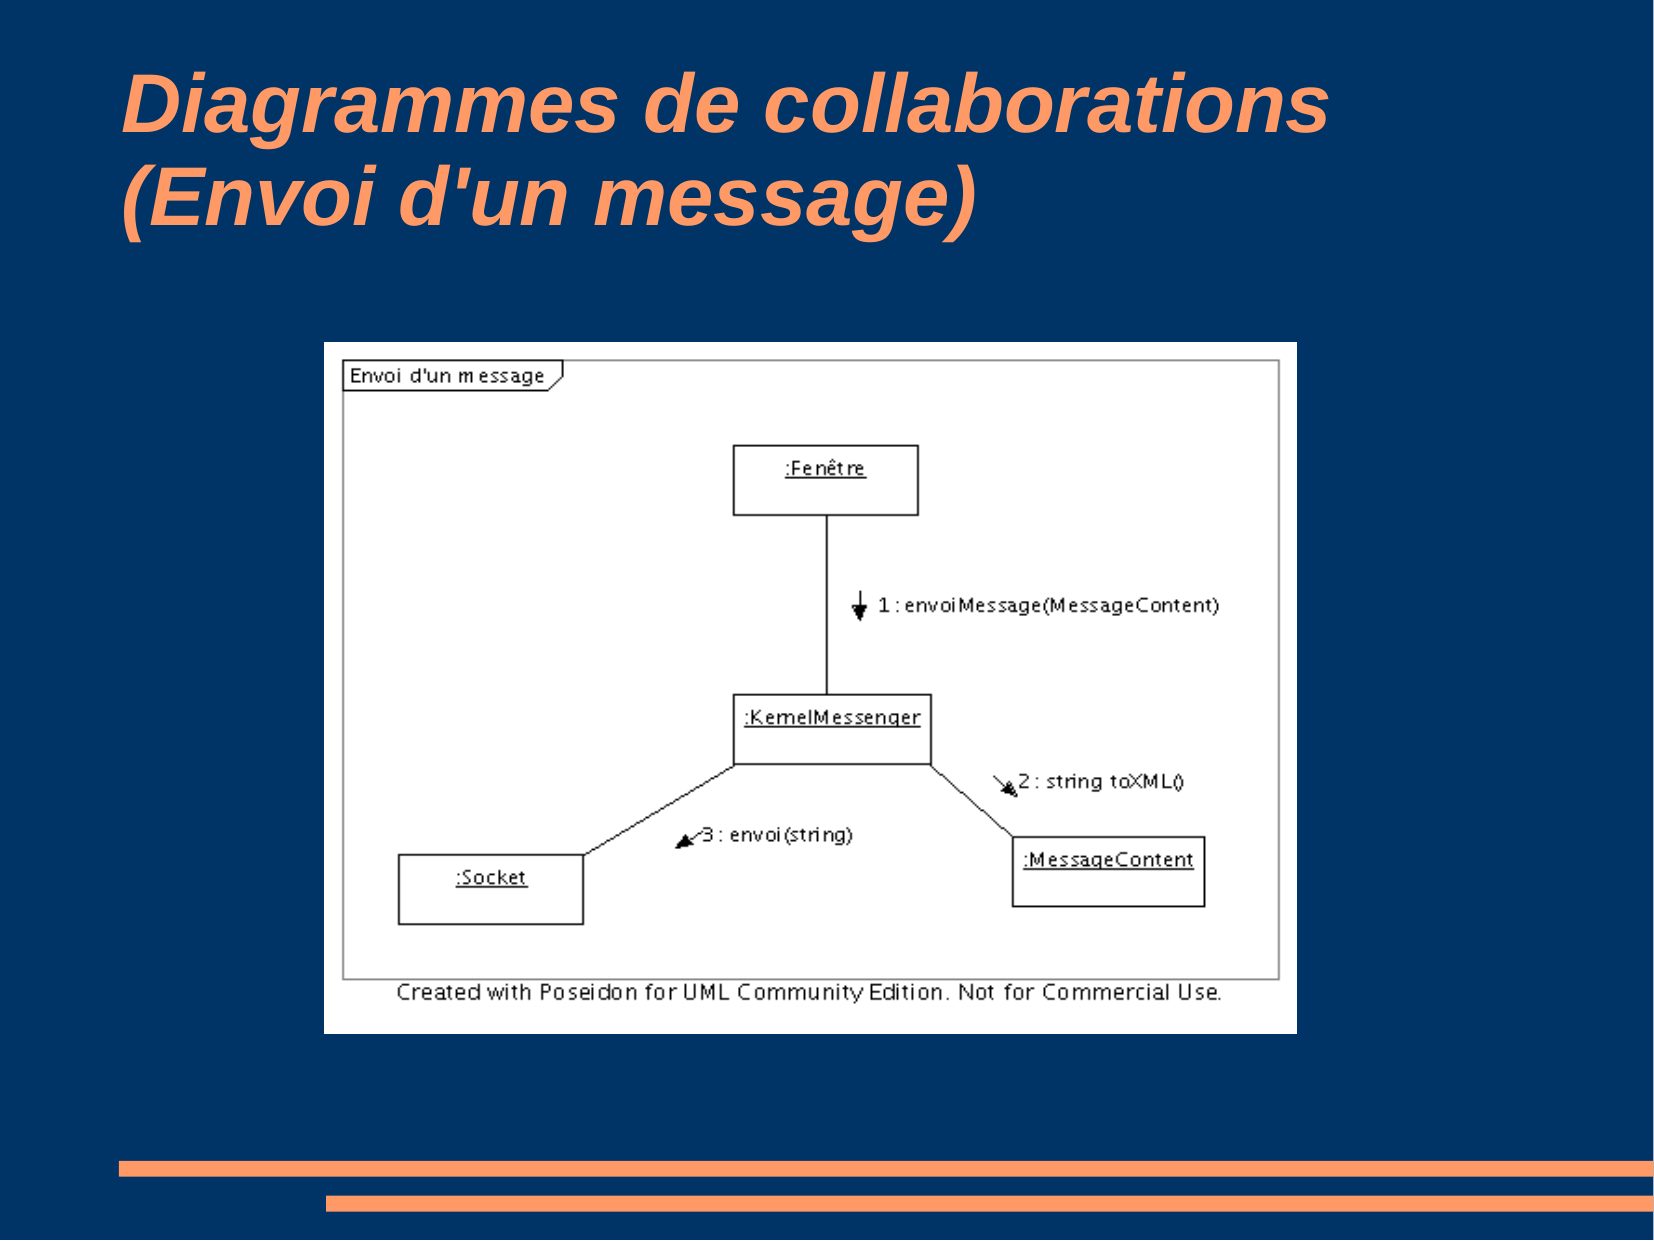

# Diagrammes de collaborations (Envoi d'un message)